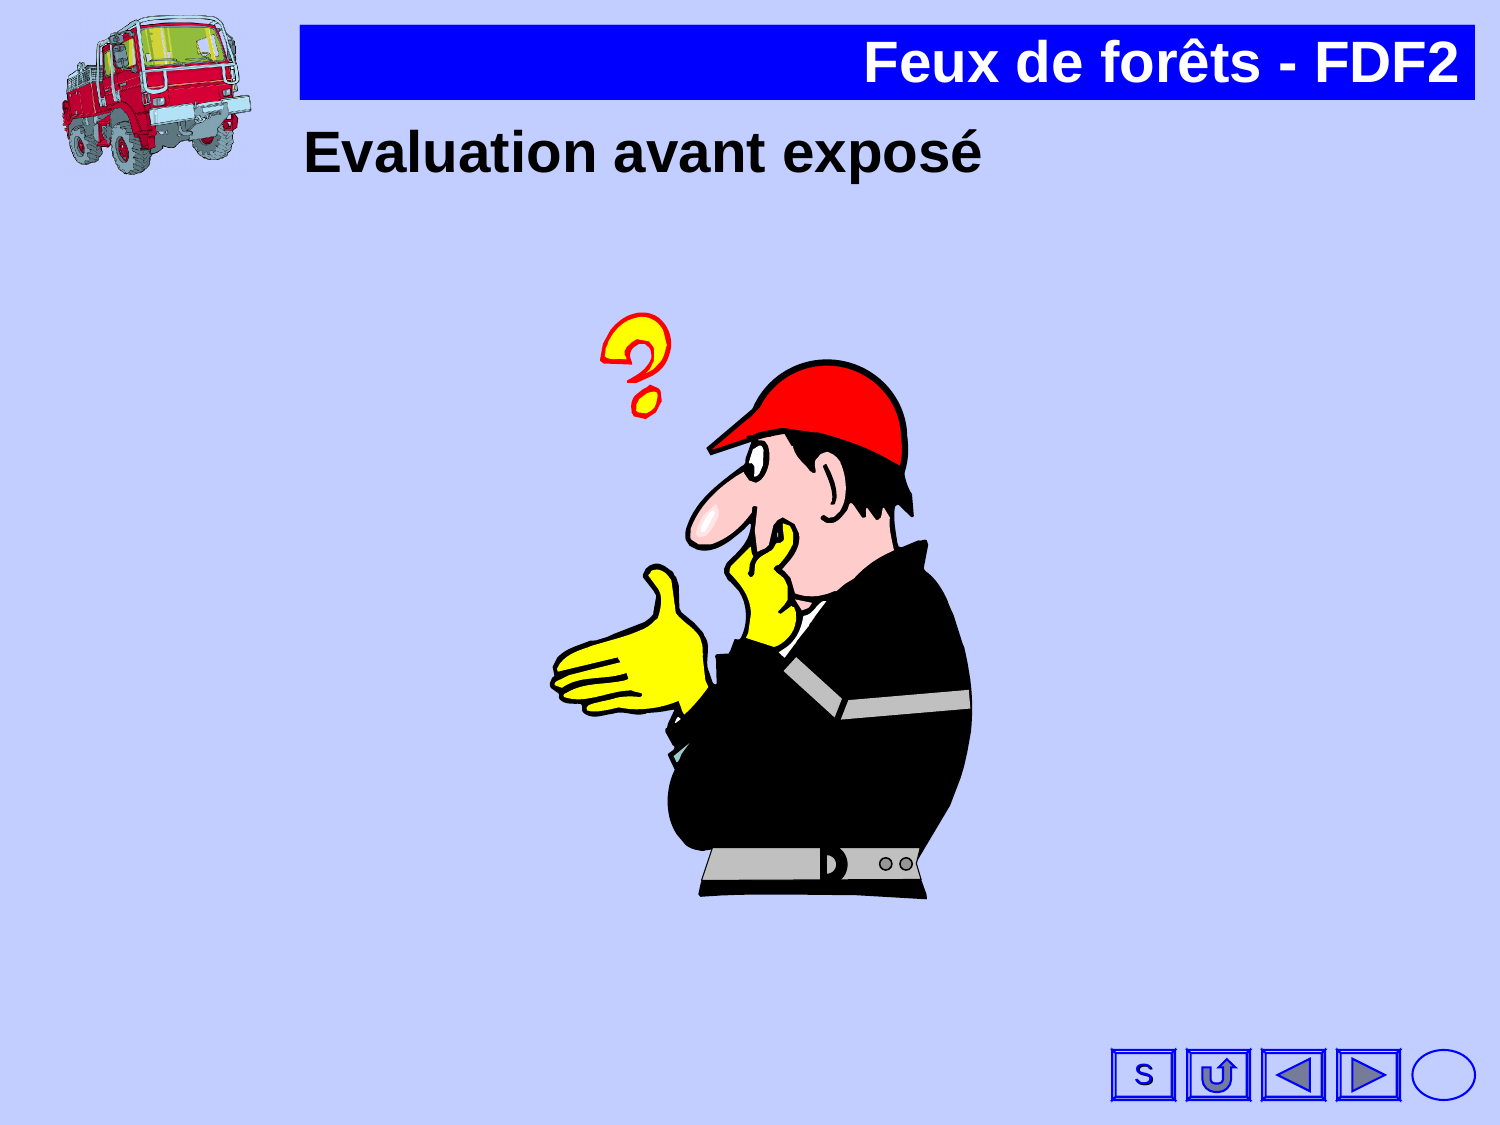

Feux de forêts - FDF2
Evaluation avant exposé